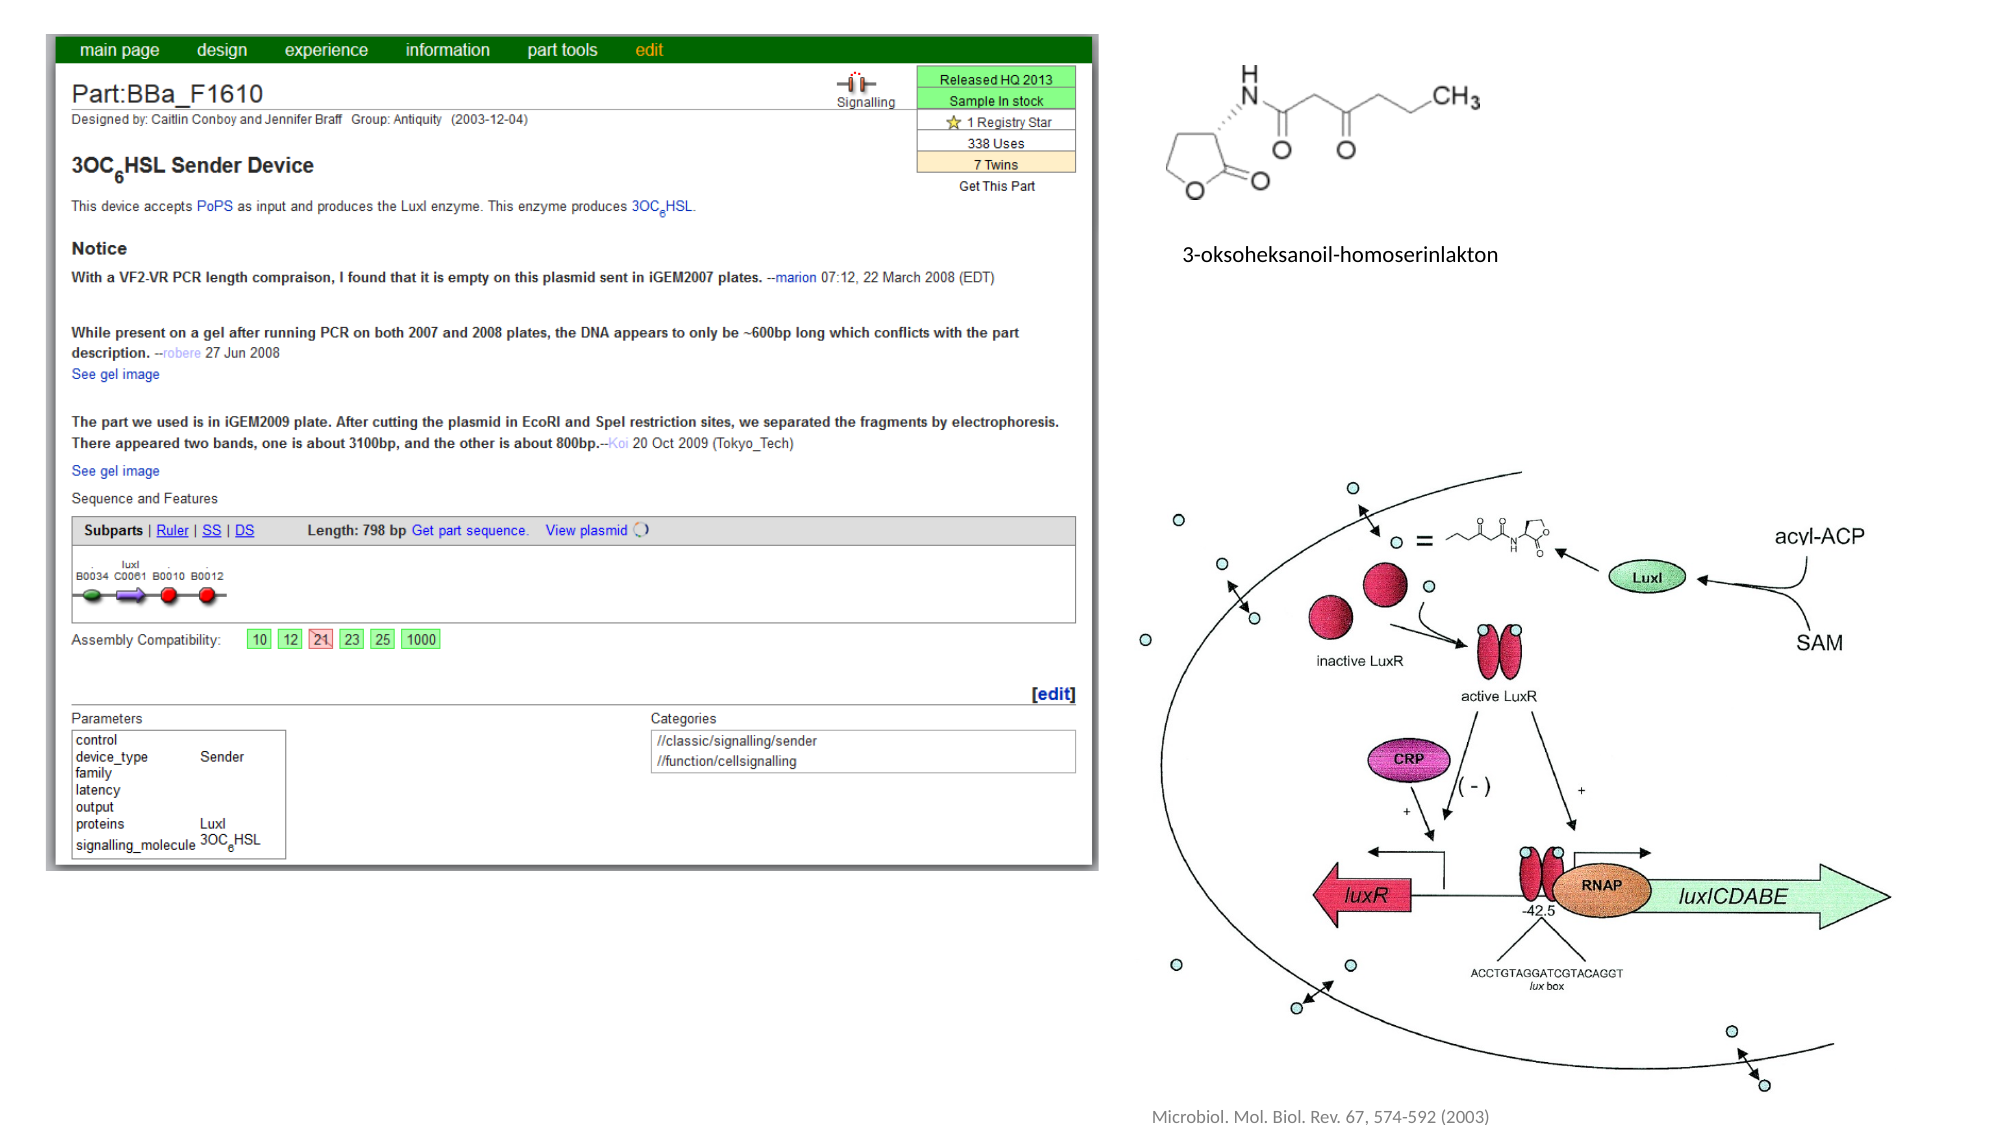

3-oksoheksanoil-homoserinlakton
Microbiol. Mol. Biol. Rev. 67, 574-592 (2003)